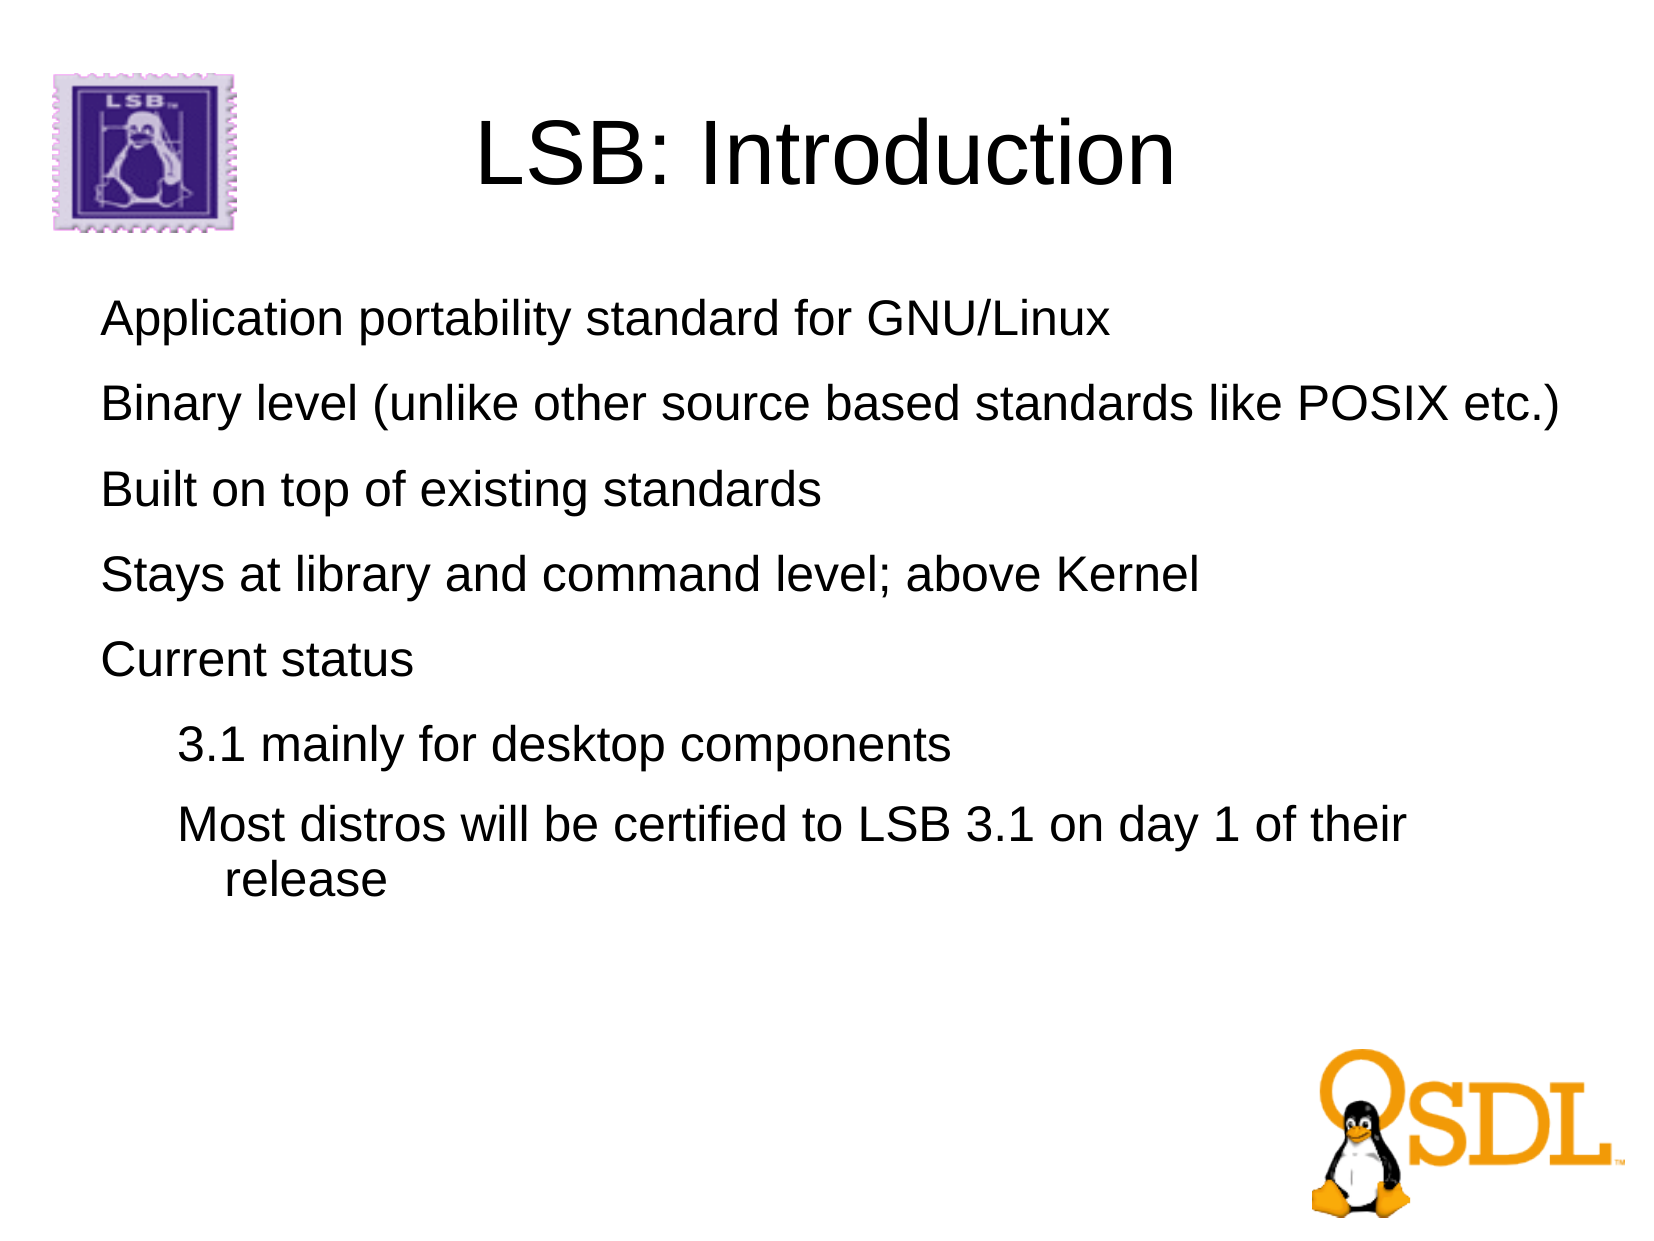

# LSB: Introduction
Application portability standard for GNU/Linux
Binary level (unlike other source based standards like POSIX etc.)
Built on top of existing standards
Stays at library and command level; above Kernel
Current status
3.1 mainly for desktop components
Most distros will be certified to LSB 3.1 on day 1 of their release